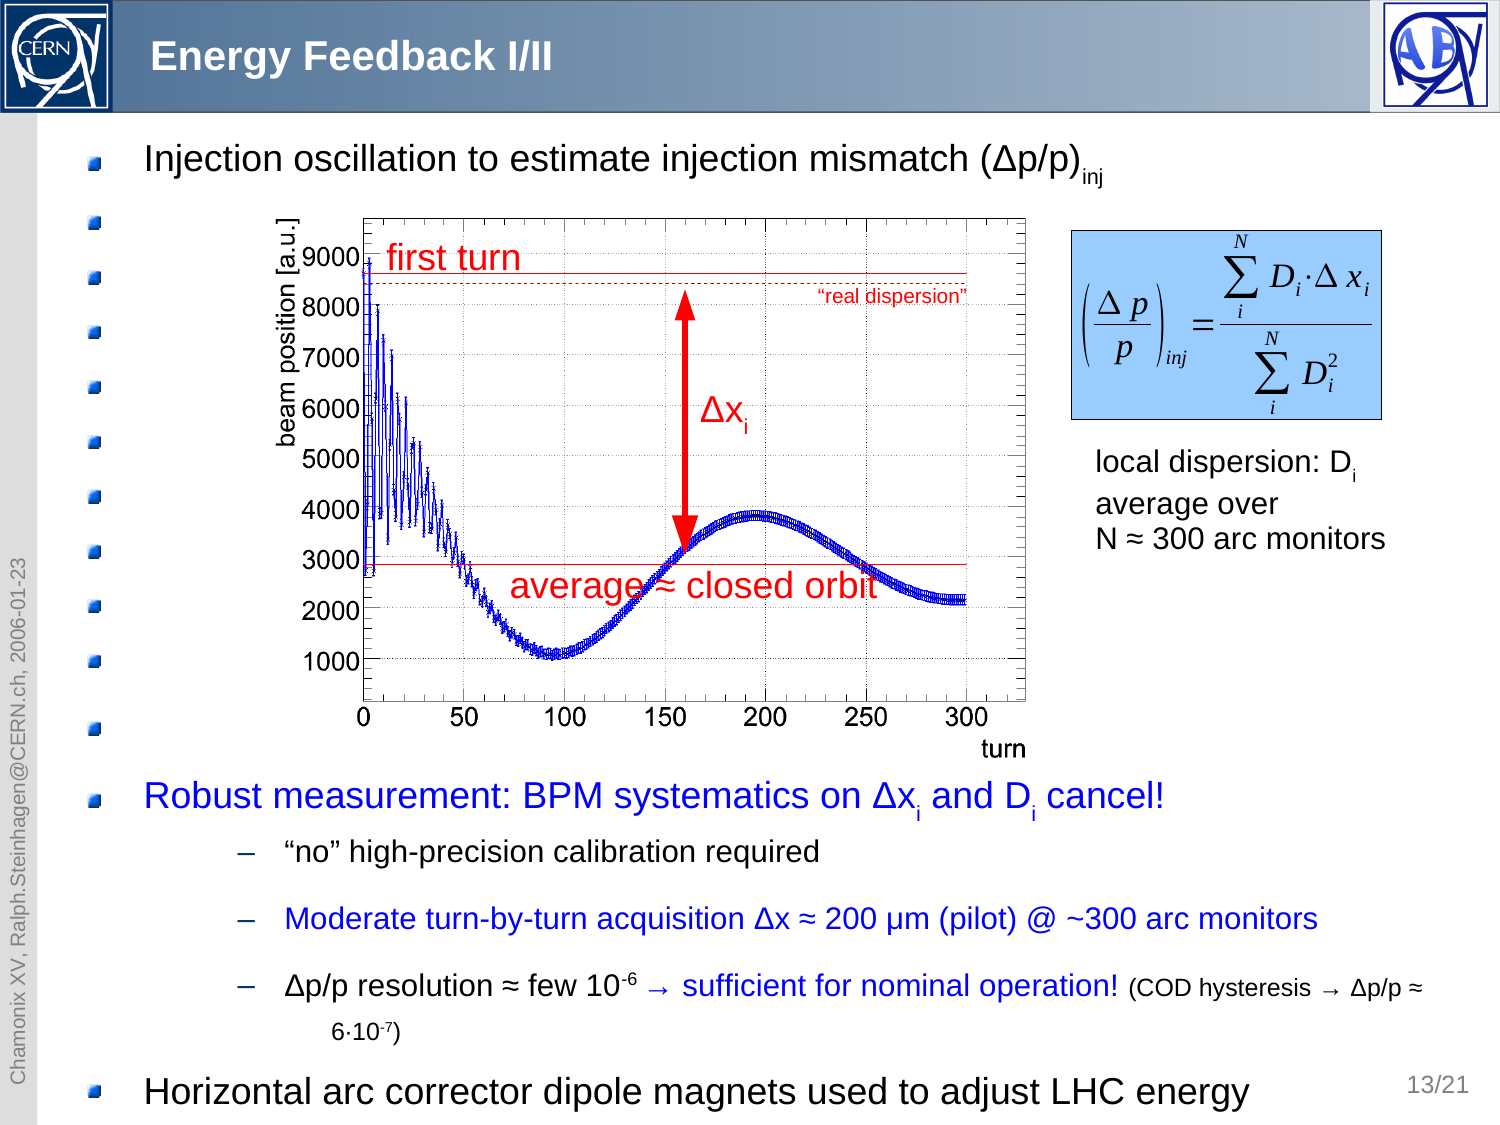

# Energy Feedback I/II
Injection oscillation to estimate injection mismatch (Δp/p)inj
Robust measurement: BPM systematics on Δxi and Di cancel!
“no” high-precision calibration required
Moderate turn-by-turn acquisition Δx ≈ 200 μm (pilot) @ ~300 arc monitors
Δp/p resolution ≈ few 10-6 → sufficient for nominal operation! (COD hysteresis → Δp/p ≈ 6∙10-7)
Horizontal arc corrector dipole magnets used to adjust LHC energy
first turn
“real dispersion”
Δxi
average ≈ closed orbit
local dispersion: Di
average over
N ≈ 300 arc monitors